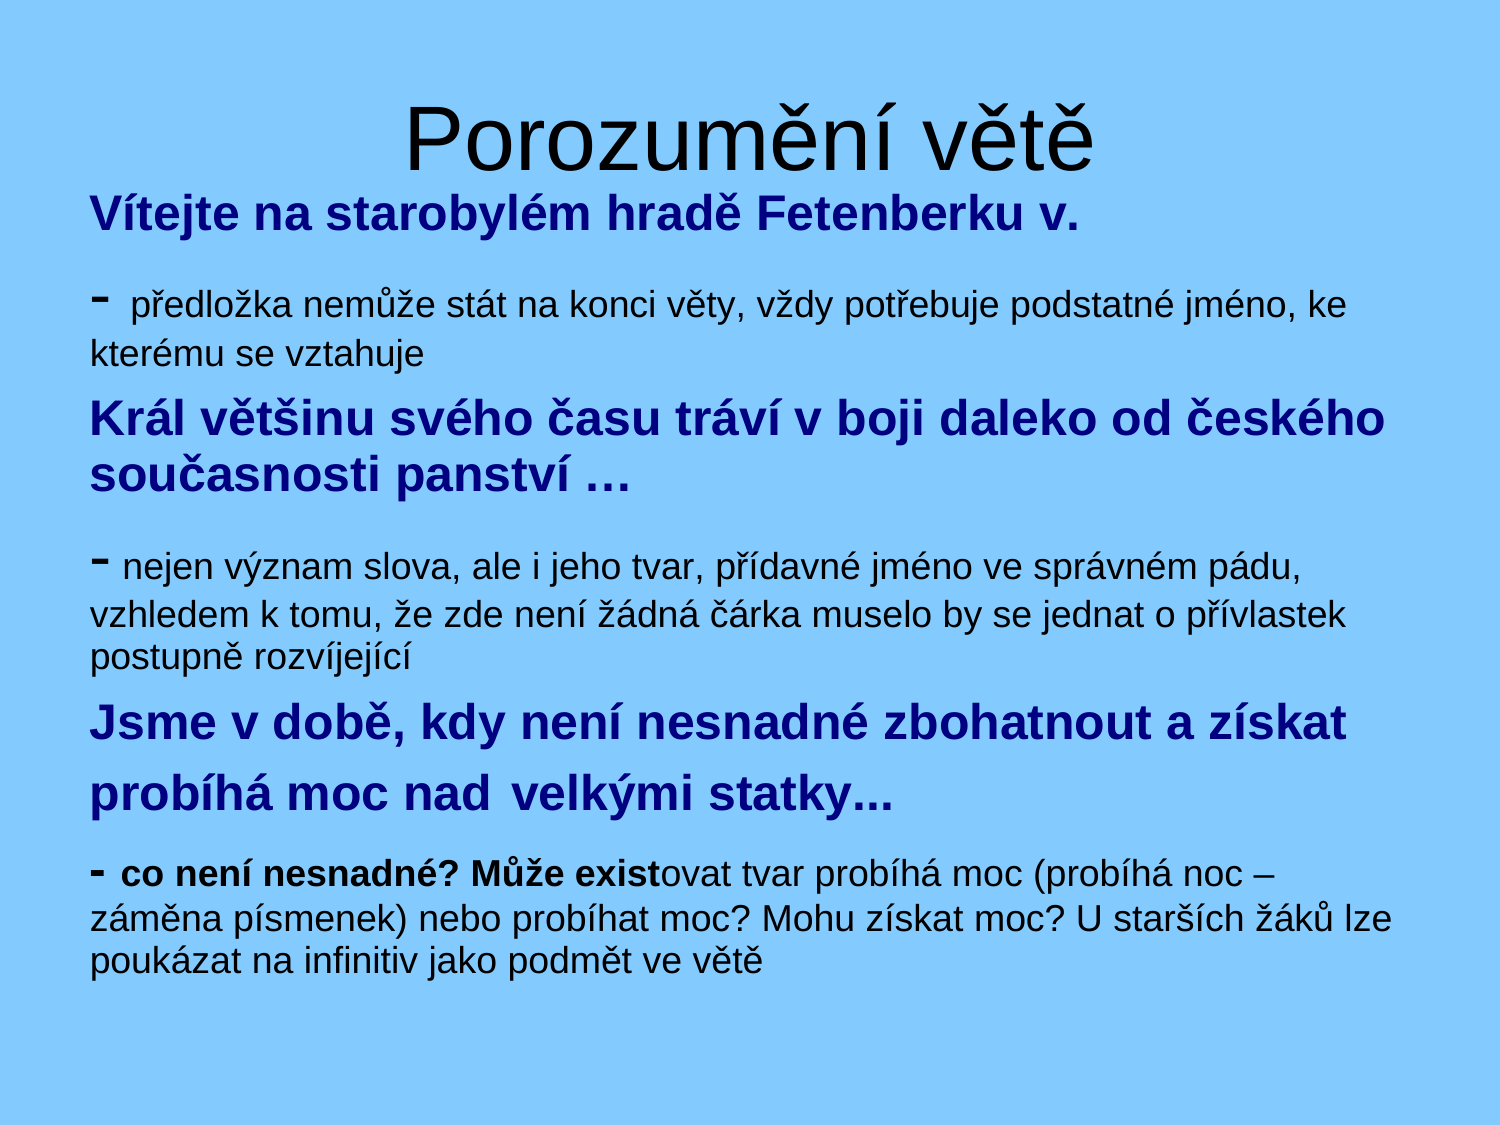

# Porozumění větě
Vítejte na starobylém hradě Fetenberku v.
- předložka nemůže stát na konci věty, vždy potřebuje podstatné jméno, ke kterému se vztahuje
Král většinu svého času tráví v boji daleko od českého současnosti panství …
- nejen význam slova, ale i jeho tvar, přídavné jméno ve správném pádu, vzhledem k tomu, že zde není žádná čárka muselo by se jednat o přívlastek postupně rozvíjející
Jsme v době, kdy není nesnadné zbohatnout a získat probíhá moc nad velkými statky...
- co není nesnadné? Může existovat tvar probíhá moc (probíhá noc – záměna písmenek) nebo probíhat moc? Mohu získat moc? U starších žáků lze poukázat na infinitiv jako podmět ve větě